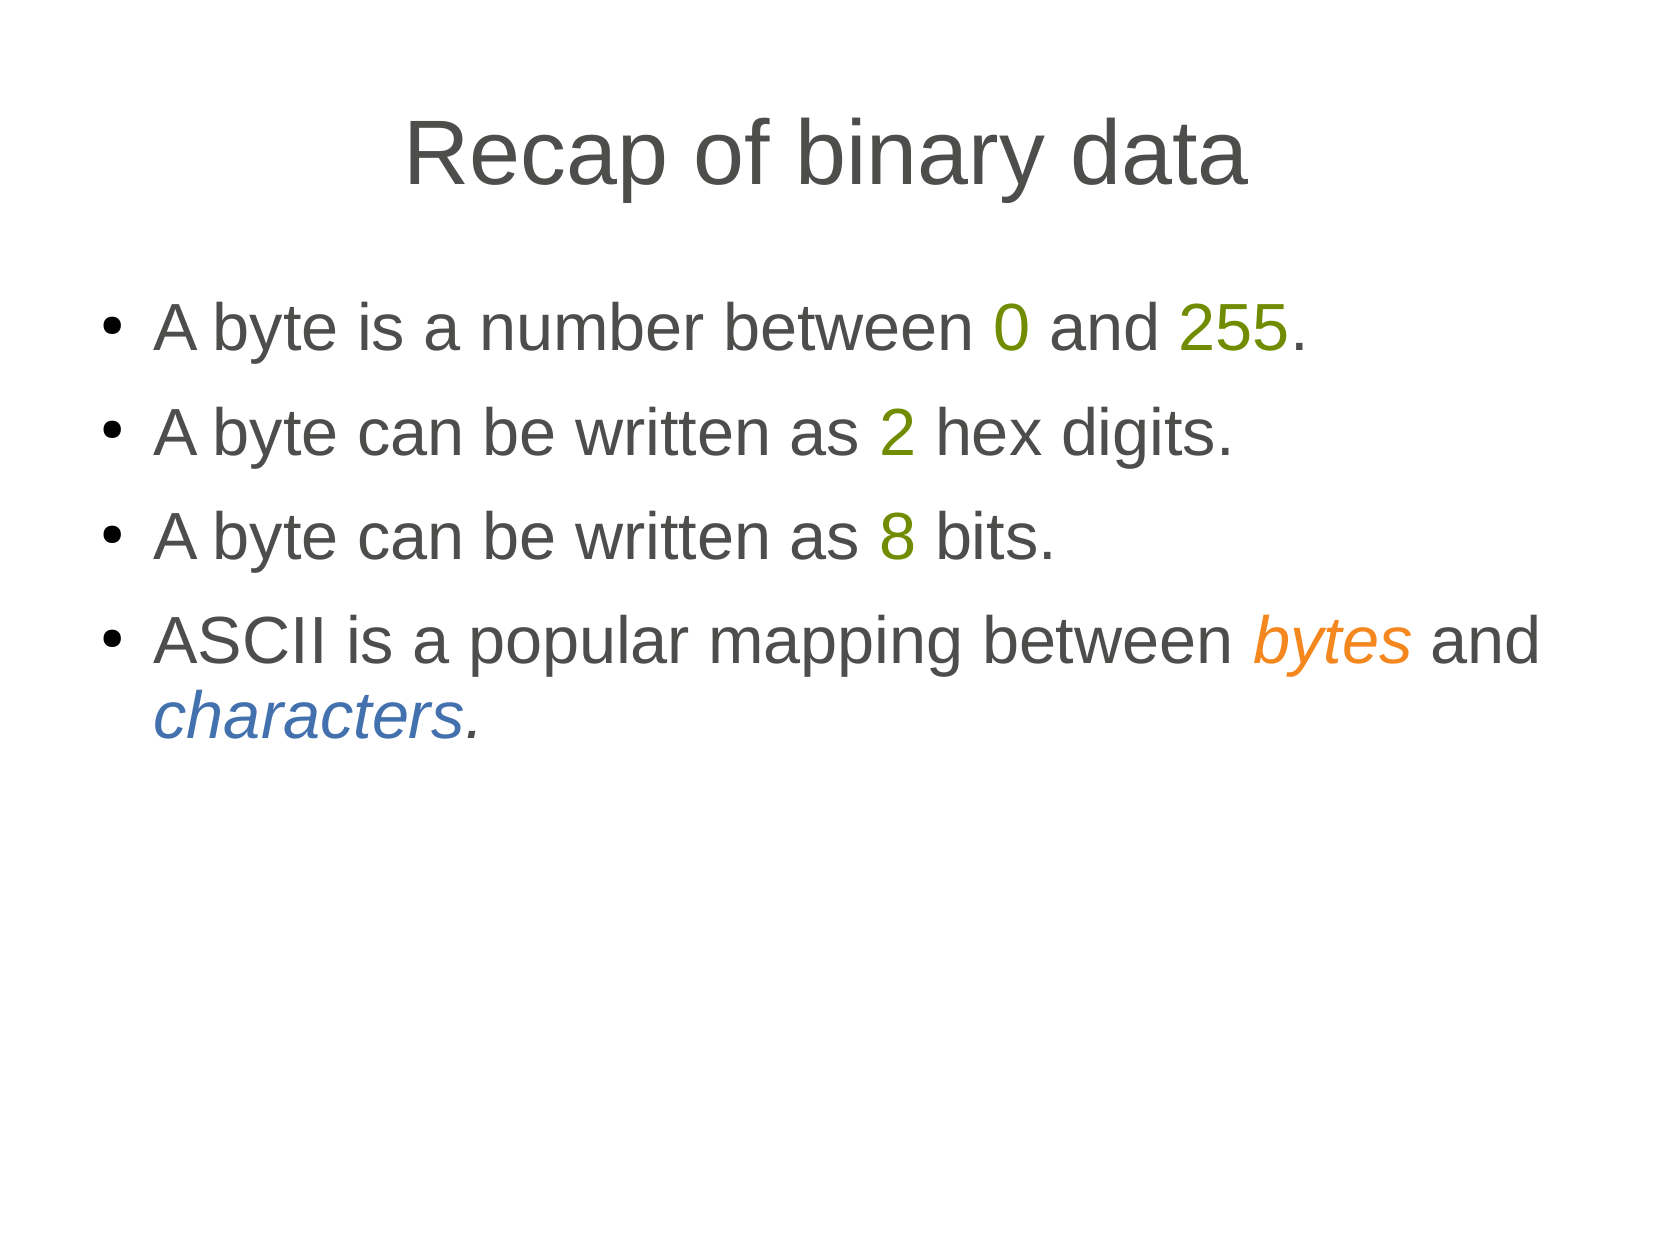

# Recap of binary data
A byte is a number between 0 and 255.
A byte can be written as 2 hex digits.
A byte can be written as 8 bits.
ASCII is a popular mapping between bytes and characters.